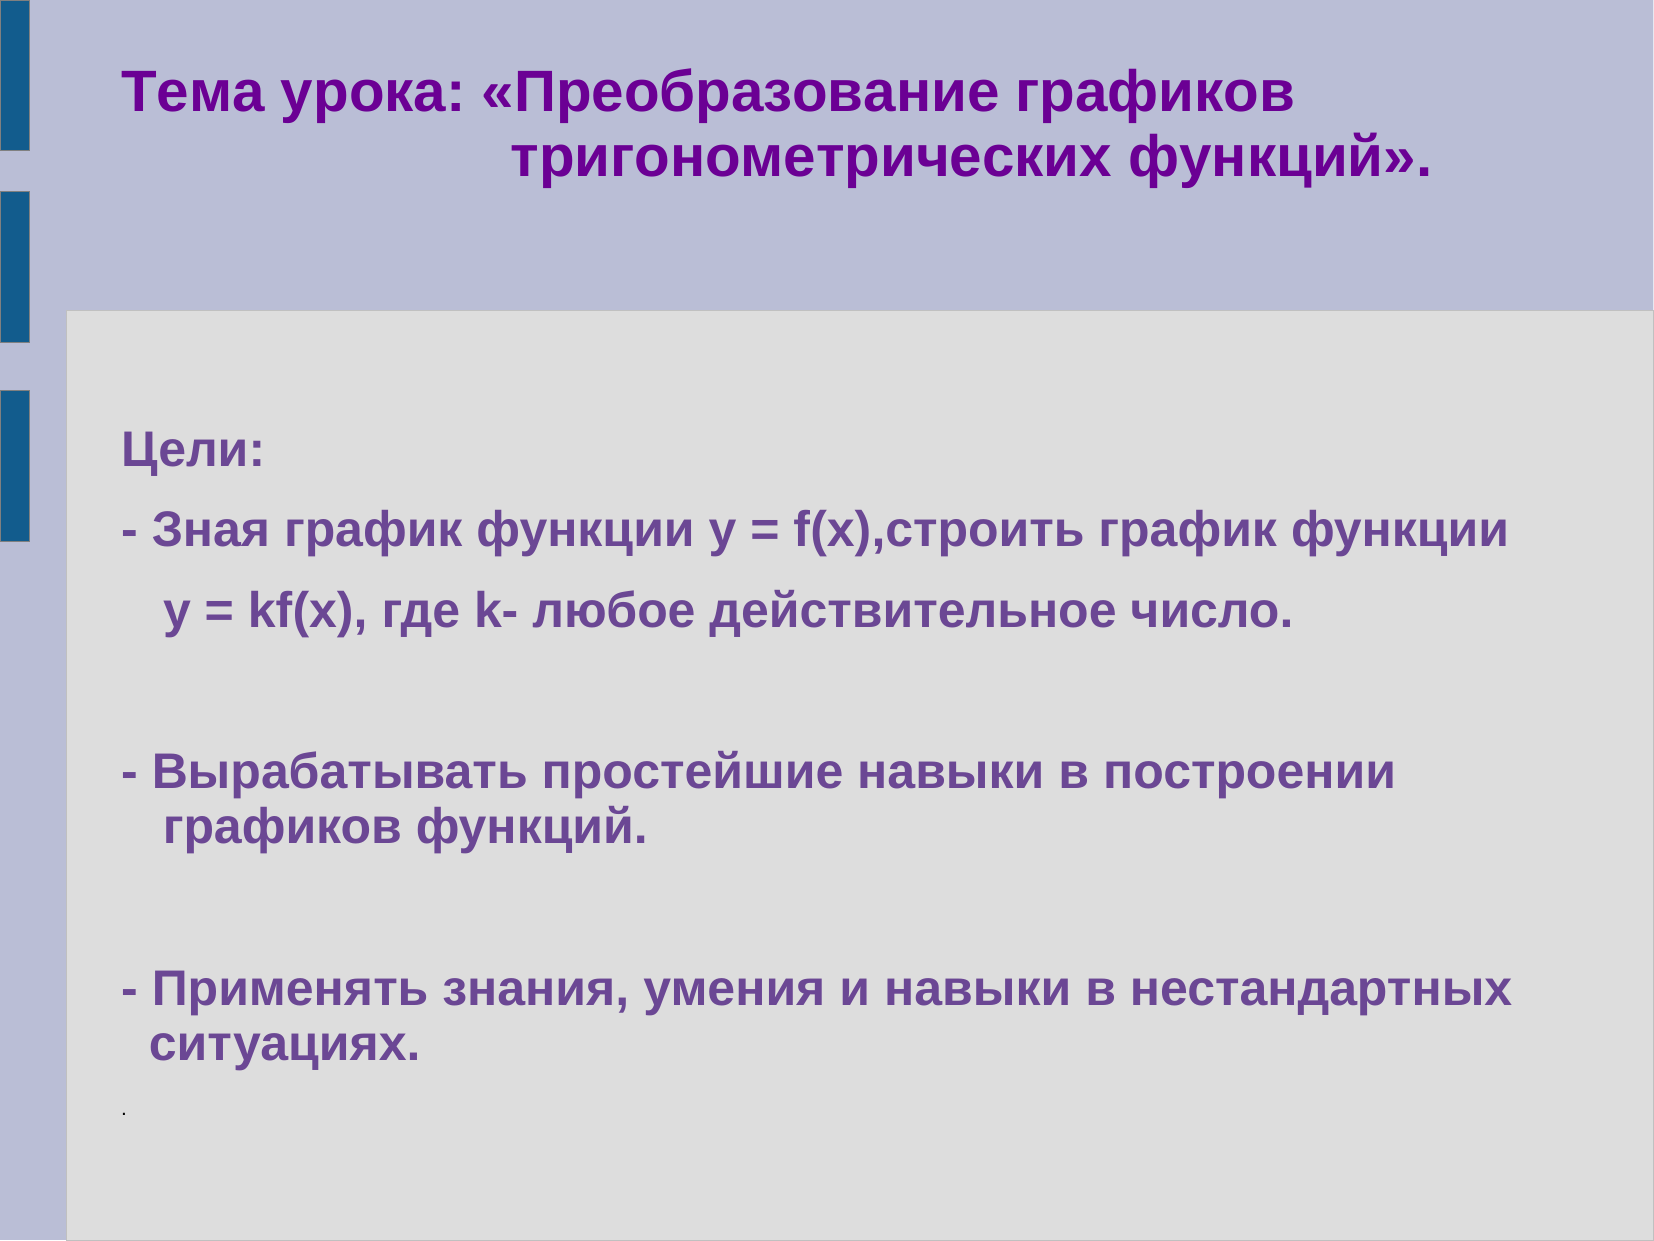

# Тема урока: «Преобразование графиков тригонометрических функций».
Цели:
- Зная график функции у = f(х),строить график функции
 у = kf(х), где k- любое действительное число.
- Вырабатывать простейшие навыки в построении графиков функций.
- Применять знания, умения и навыки в нестандартных ситуациях.
.